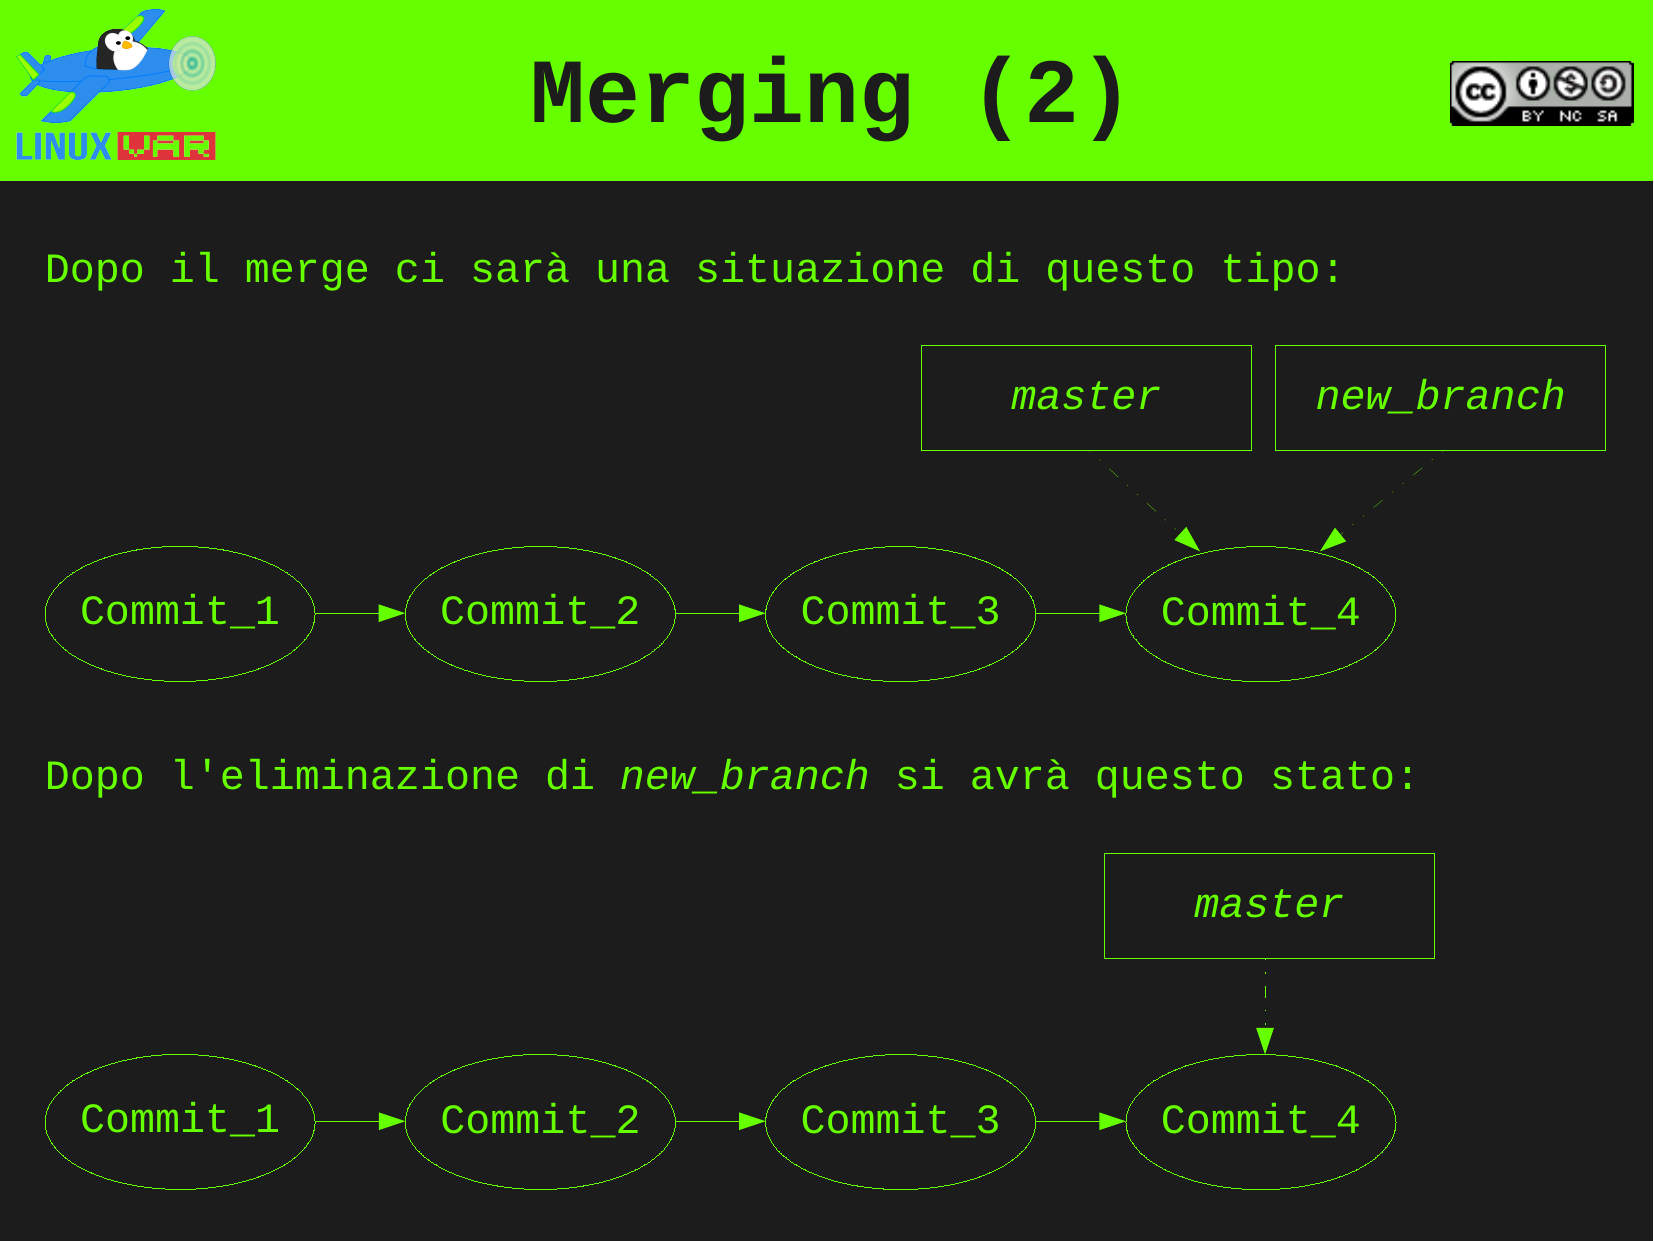

Merging (2)
Dopo il merge ci sarà una situazione di questo tipo:
master
new_branch
Commit_1
Commit_2
Commit_3
Commit_4
Dopo l'eliminazione di new_branch si avrà questo stato:
master
Commit_1
Commit_2
Commit_3
Commit_4